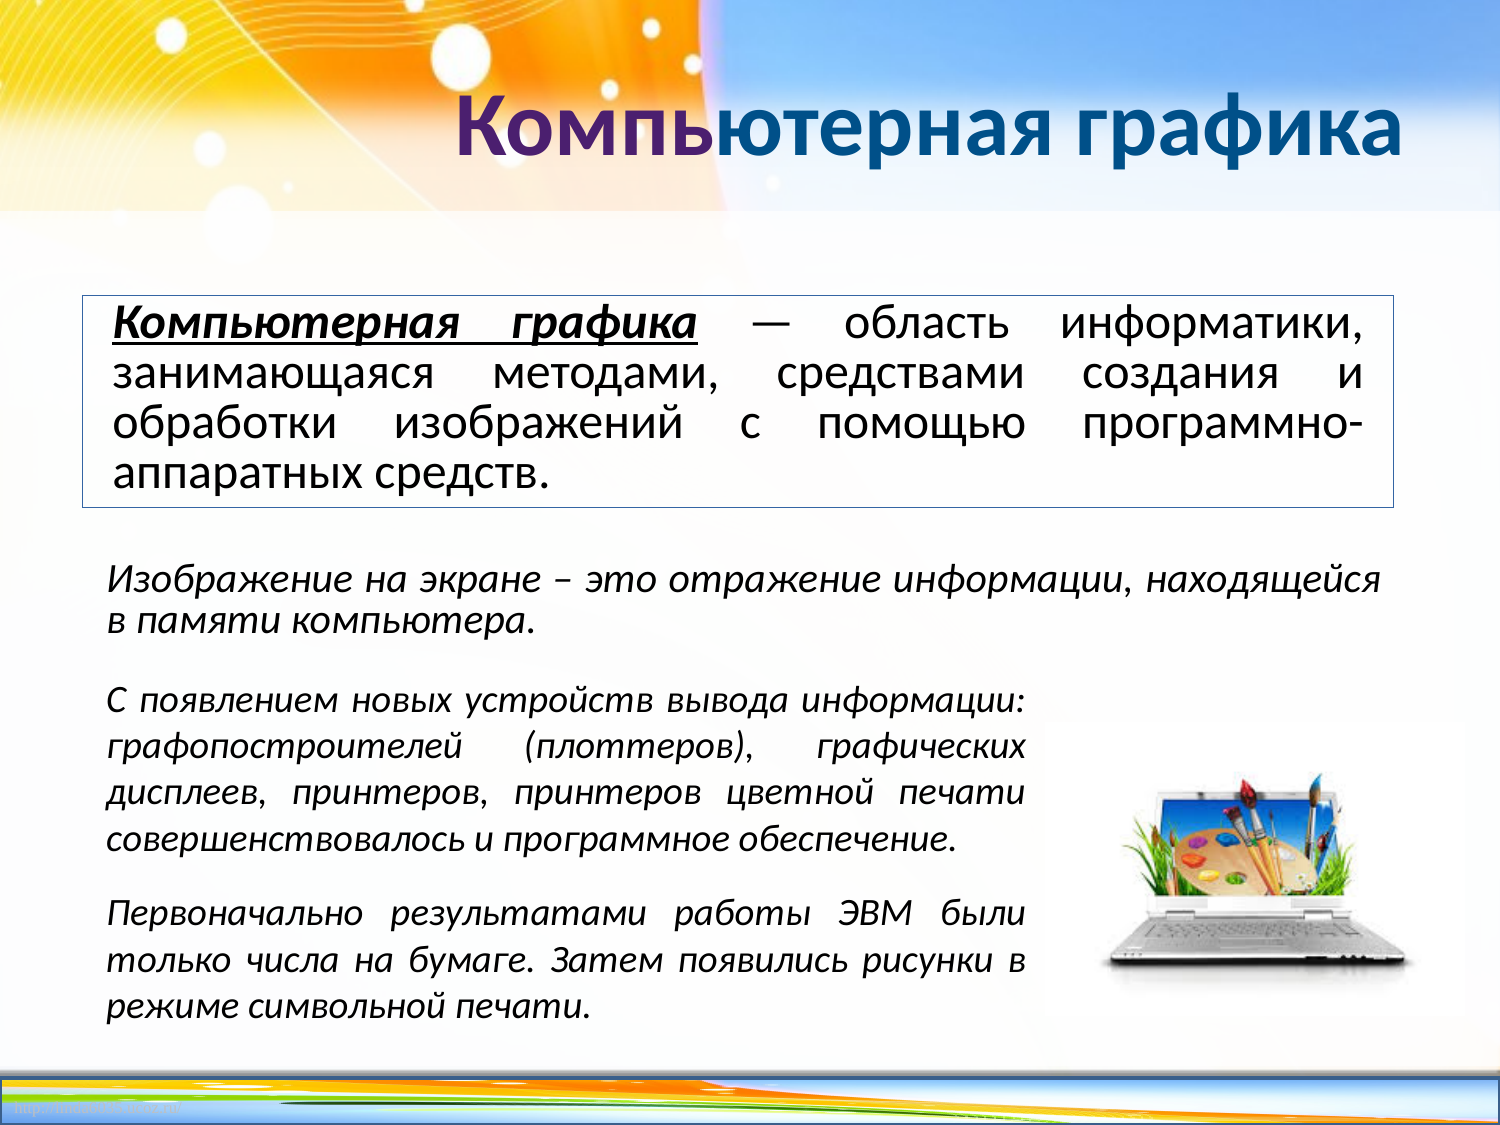

Компьютерная графика
Компьютерная графика — область информатики, занимающаяся методами, средствами создания и обработки изображений с помощью программно-аппаратных средств.
Изображение на экране – это отражение информации, находящейся в памяти компьютера.
# С появлением новых устройств вывода информации: графопостроителей (плоттеров), графических дисплеев, принтеров, принтеров цветной печати совершенствовалось и программное обеспечение.
Первоначально результатами работы ЭВМ были только числа на бумаге. Затем появились рисунки в режиме символьной печати.